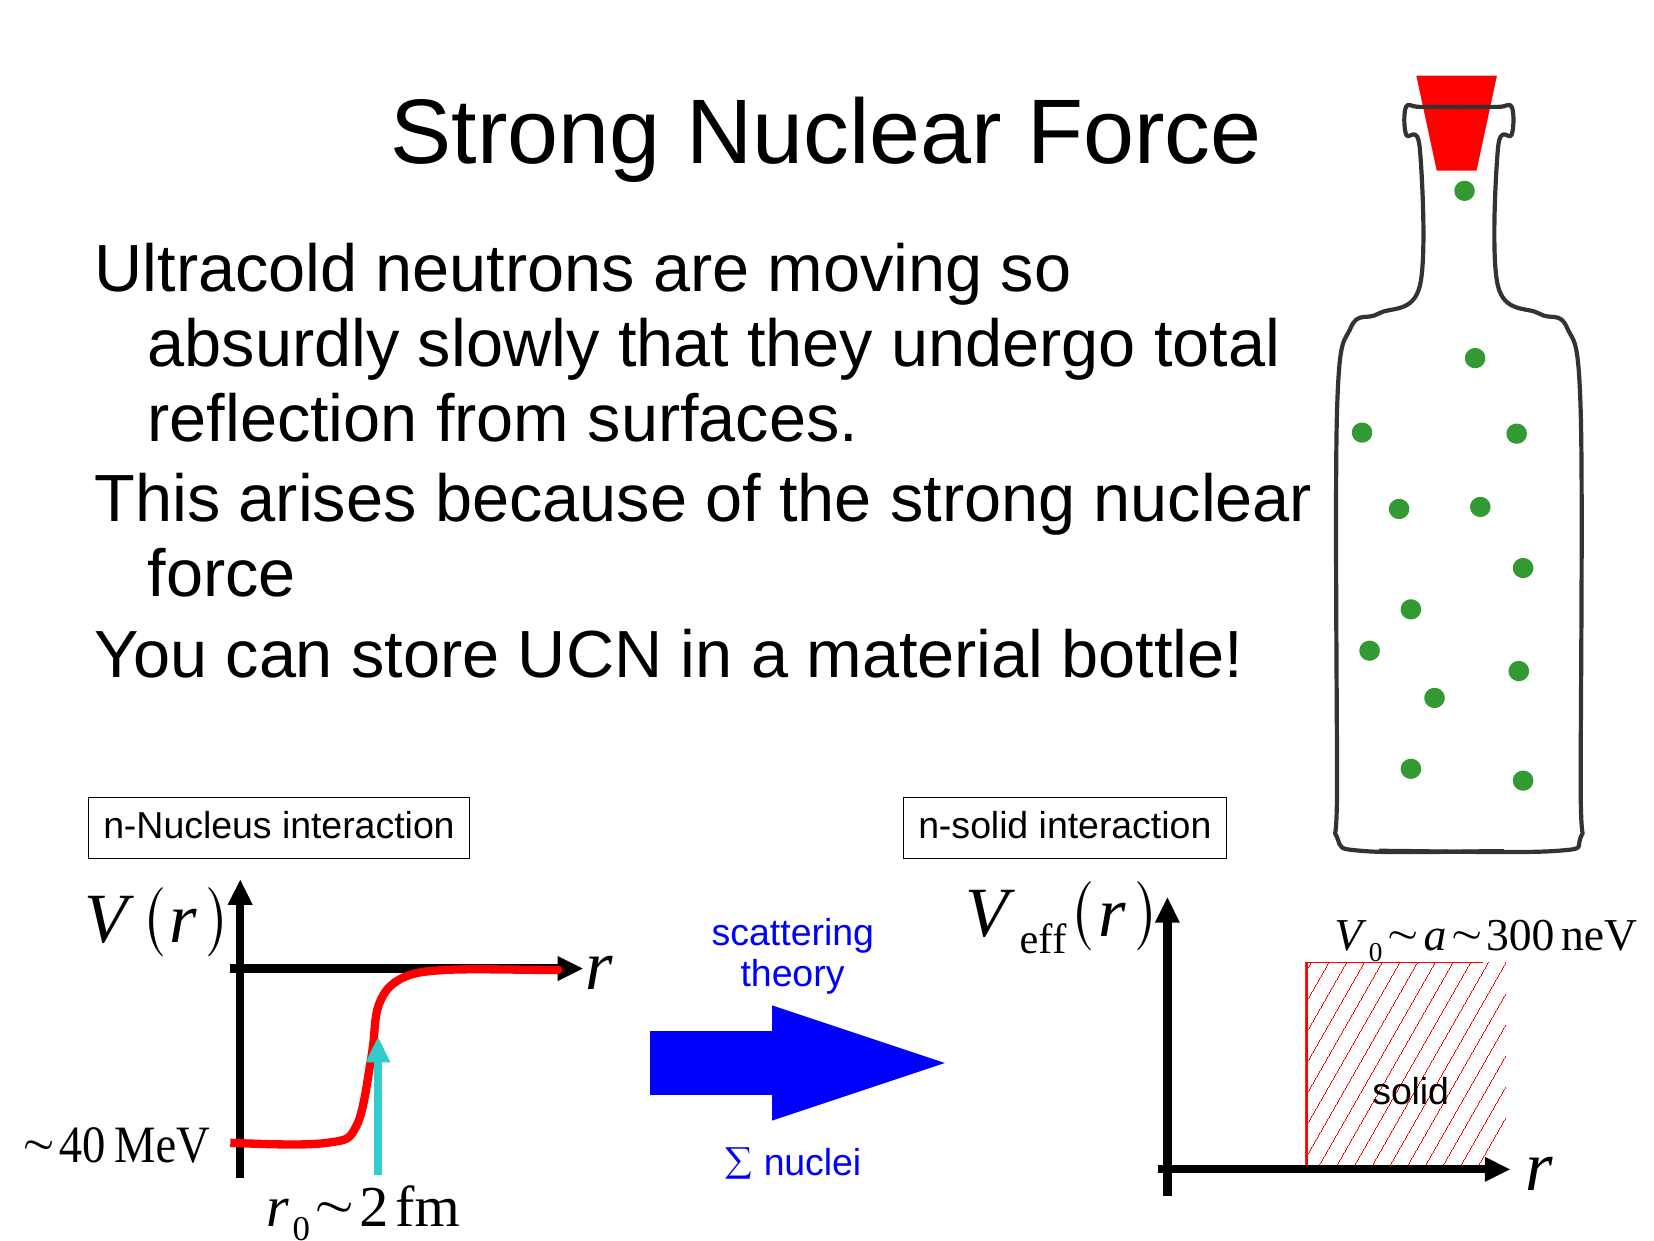

# Strong Nuclear Force
Ultracold neutrons are moving so absurdly slowly that they undergo total reflection from surfaces.
This arises because of the strong nuclear force
You can store UCN in a material bottle!
n-Nucleus interaction
n-solid interaction
scattering
theory
solid
∑ nuclei